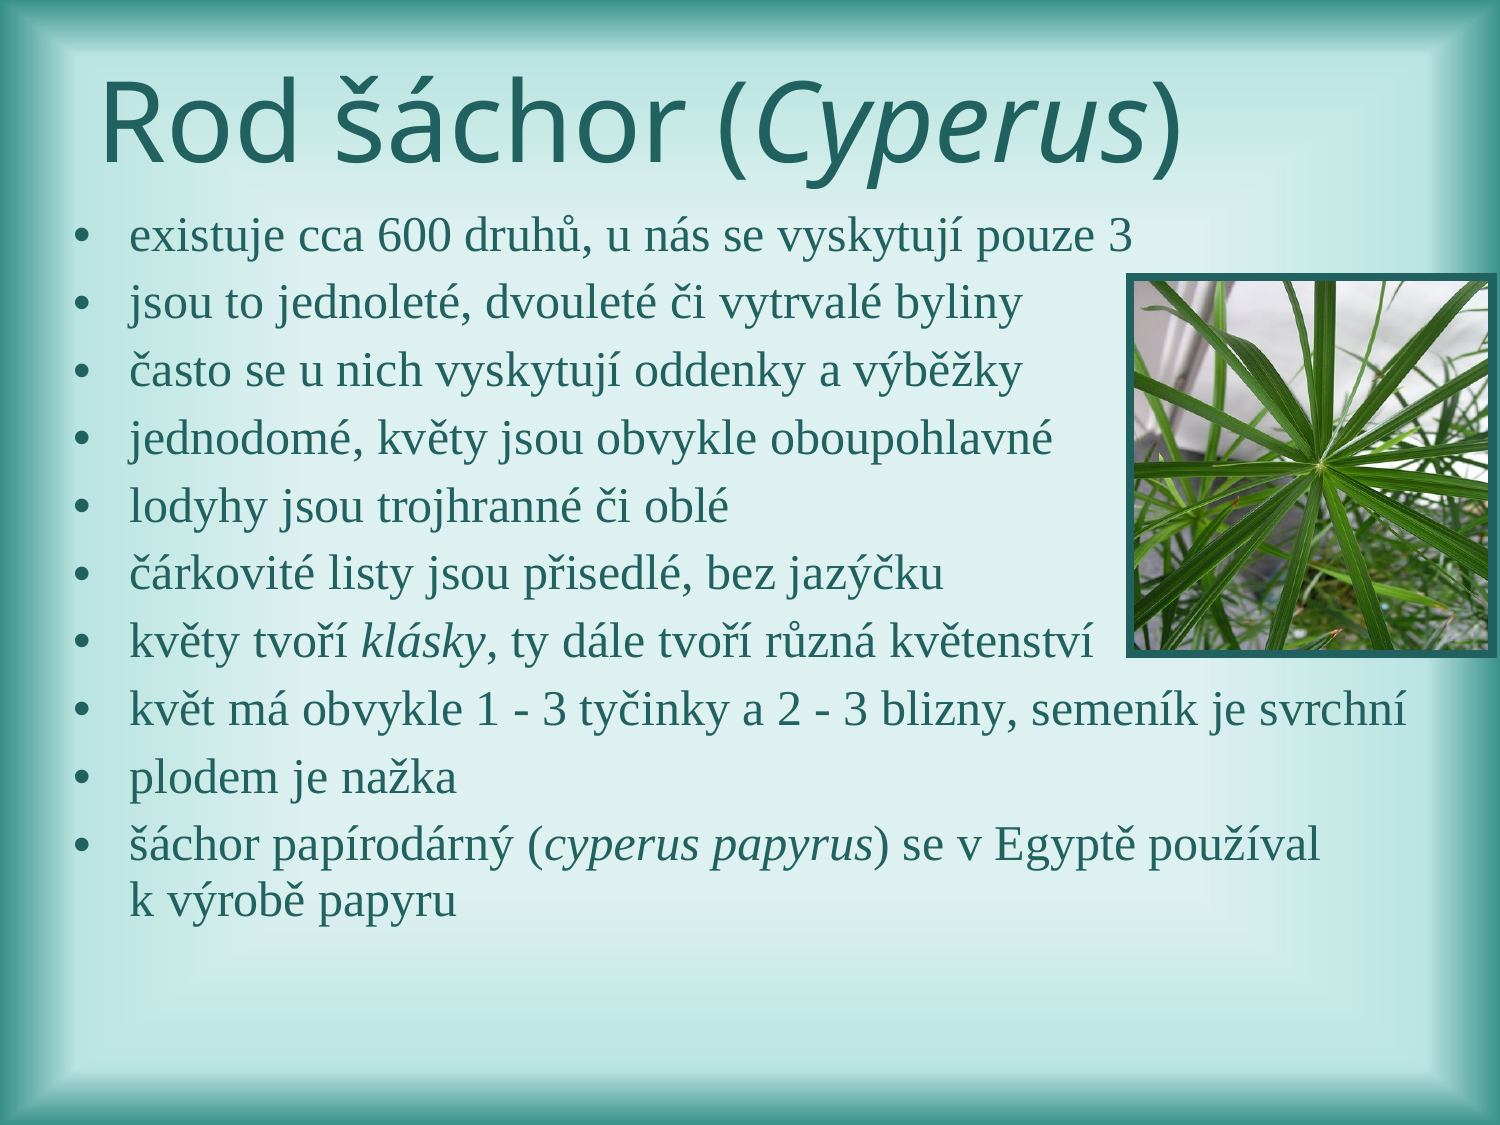

Rod šáchor (Cyperus)
# existuje cca 600 druhů, u nás se vyskytují pouze 3
jsou to jednoleté, dvouleté či vytrvalé byliny
často se u nich vyskytují oddenky a výběžky
jednodomé, květy jsou obvykle oboupohlavné
lodyhy jsou trojhranné či oblé
čárkovité listy jsou přisedlé, bez jazýčku
květy tvoří klásky, ty dále tvoří různá květenství
květ má obvykle 1 - 3 tyčinky a 2 - 3 blizny, semeník je svrchní
plodem je nažka
šáchor papírodárný (cyperus papyrus) se v Egyptě používal
k výrobě papyru